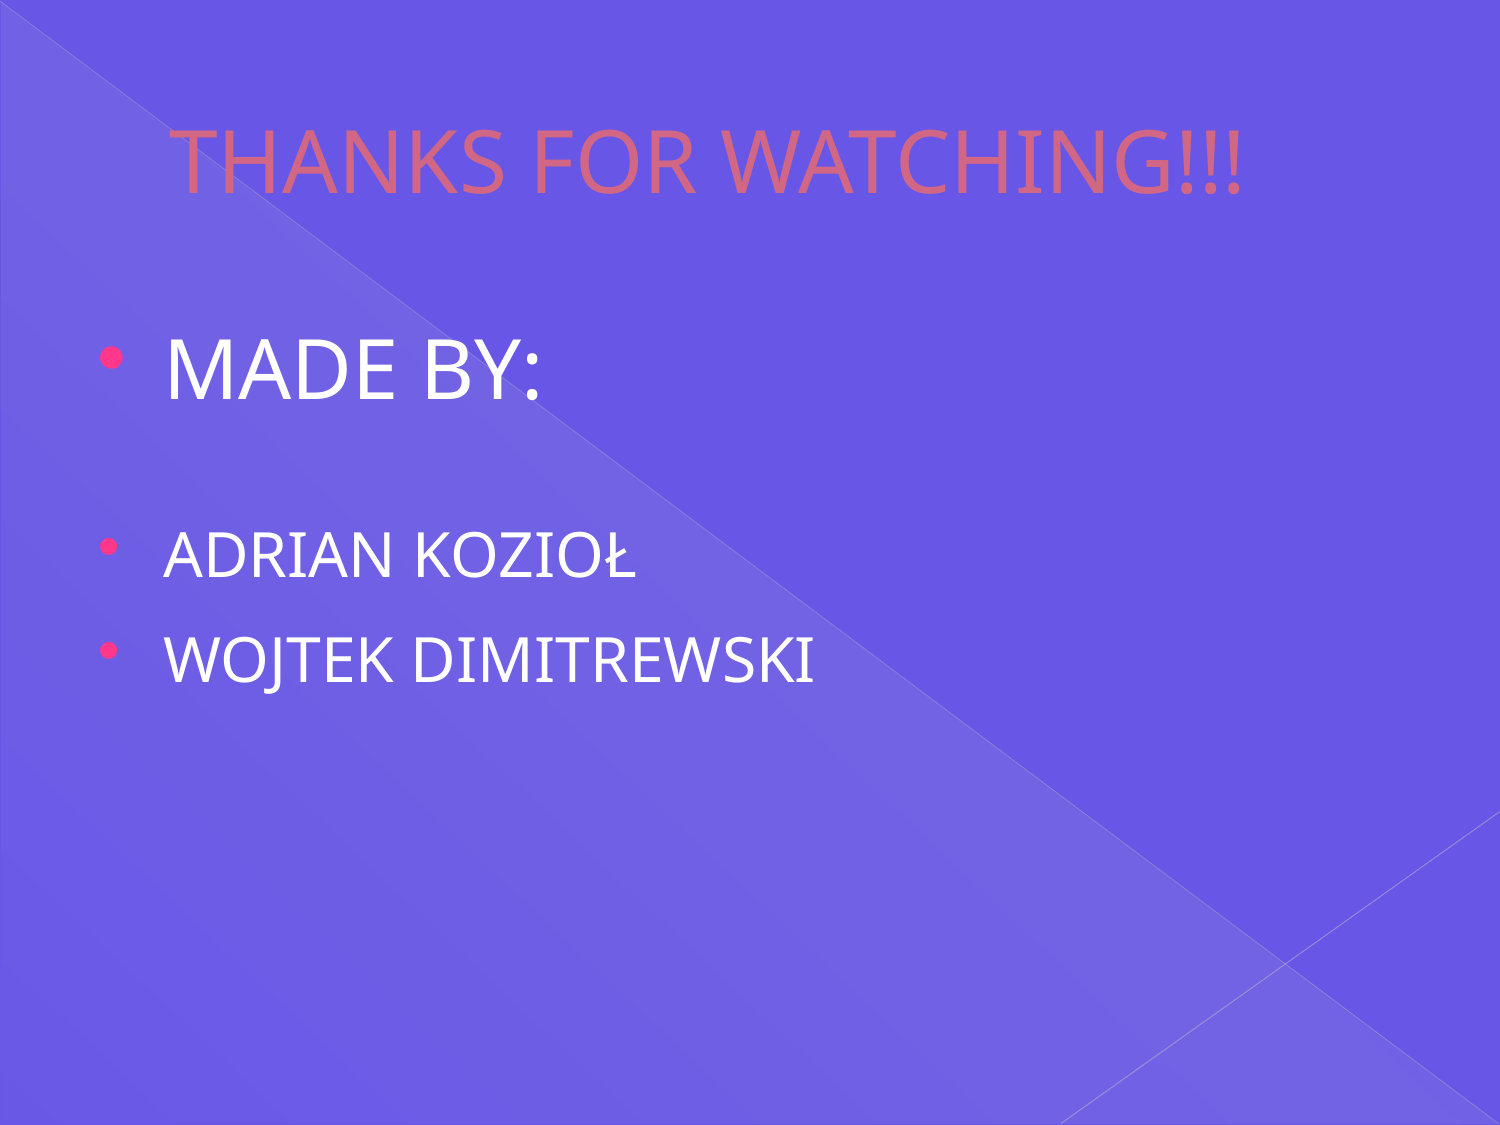

# THANKS FOR WATCHING!!!
MADE BY:
ADRIAN KOZIOŁ
WOJTEK DIMITREWSKI